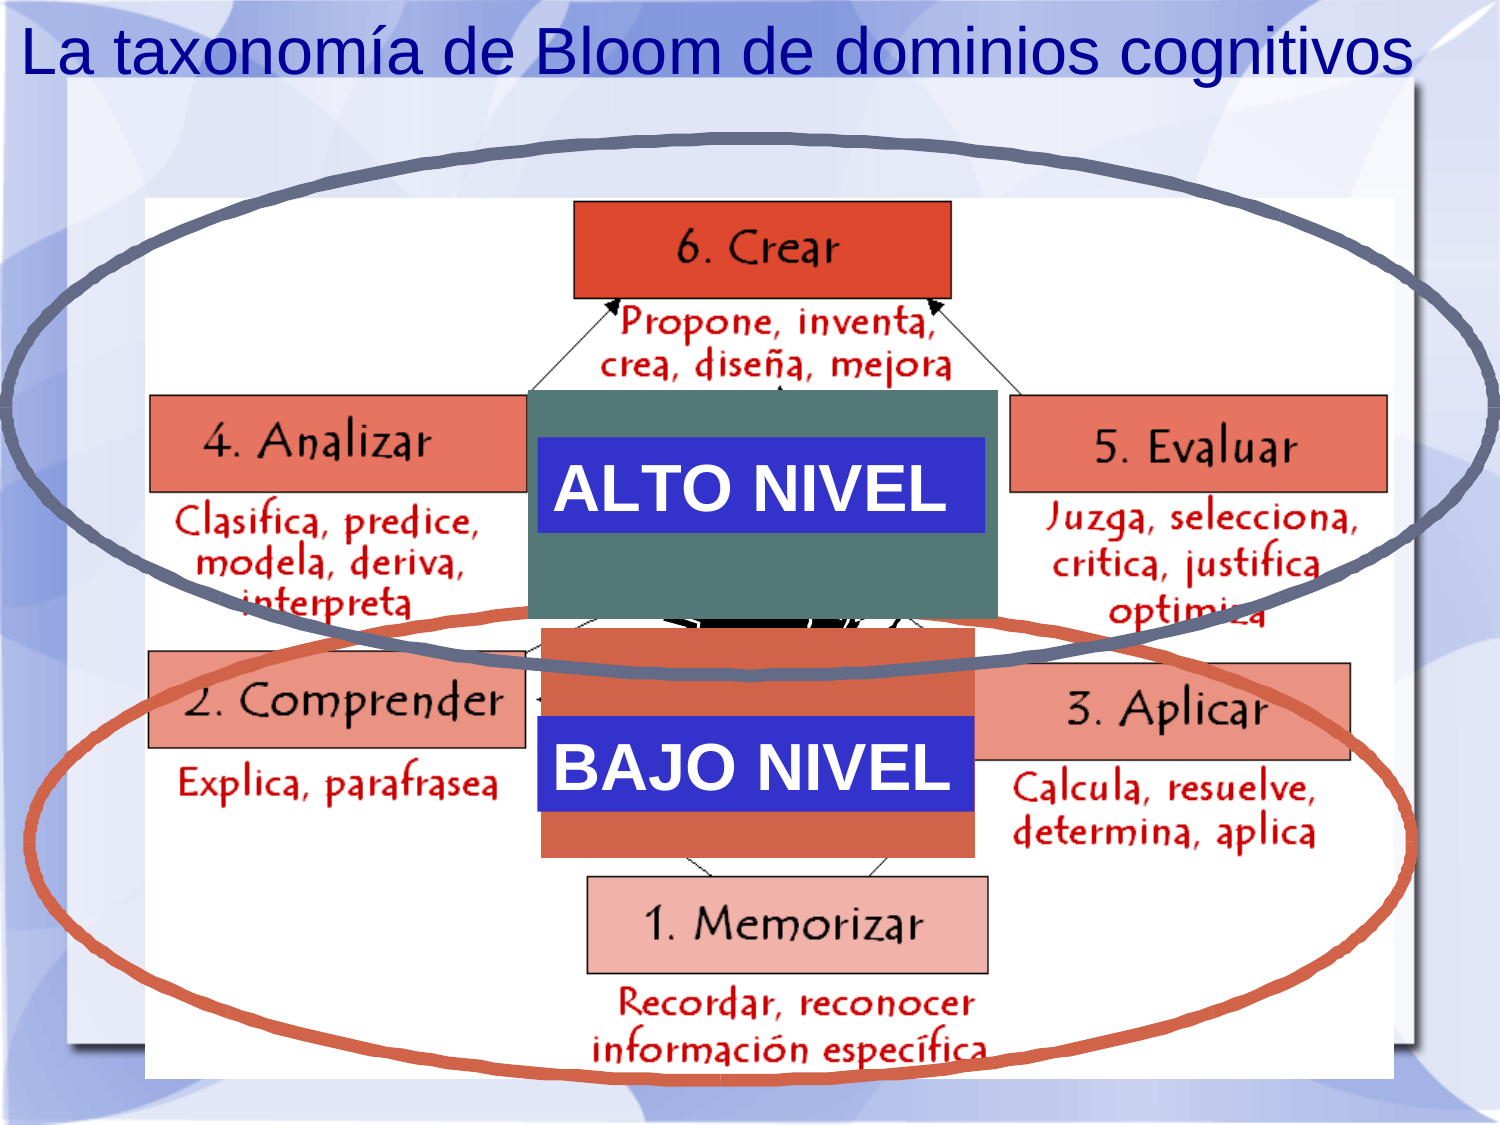

La taxonomía de Bloom de dominios cognitivos
ALTO NIVEL
BAJO NIVEL